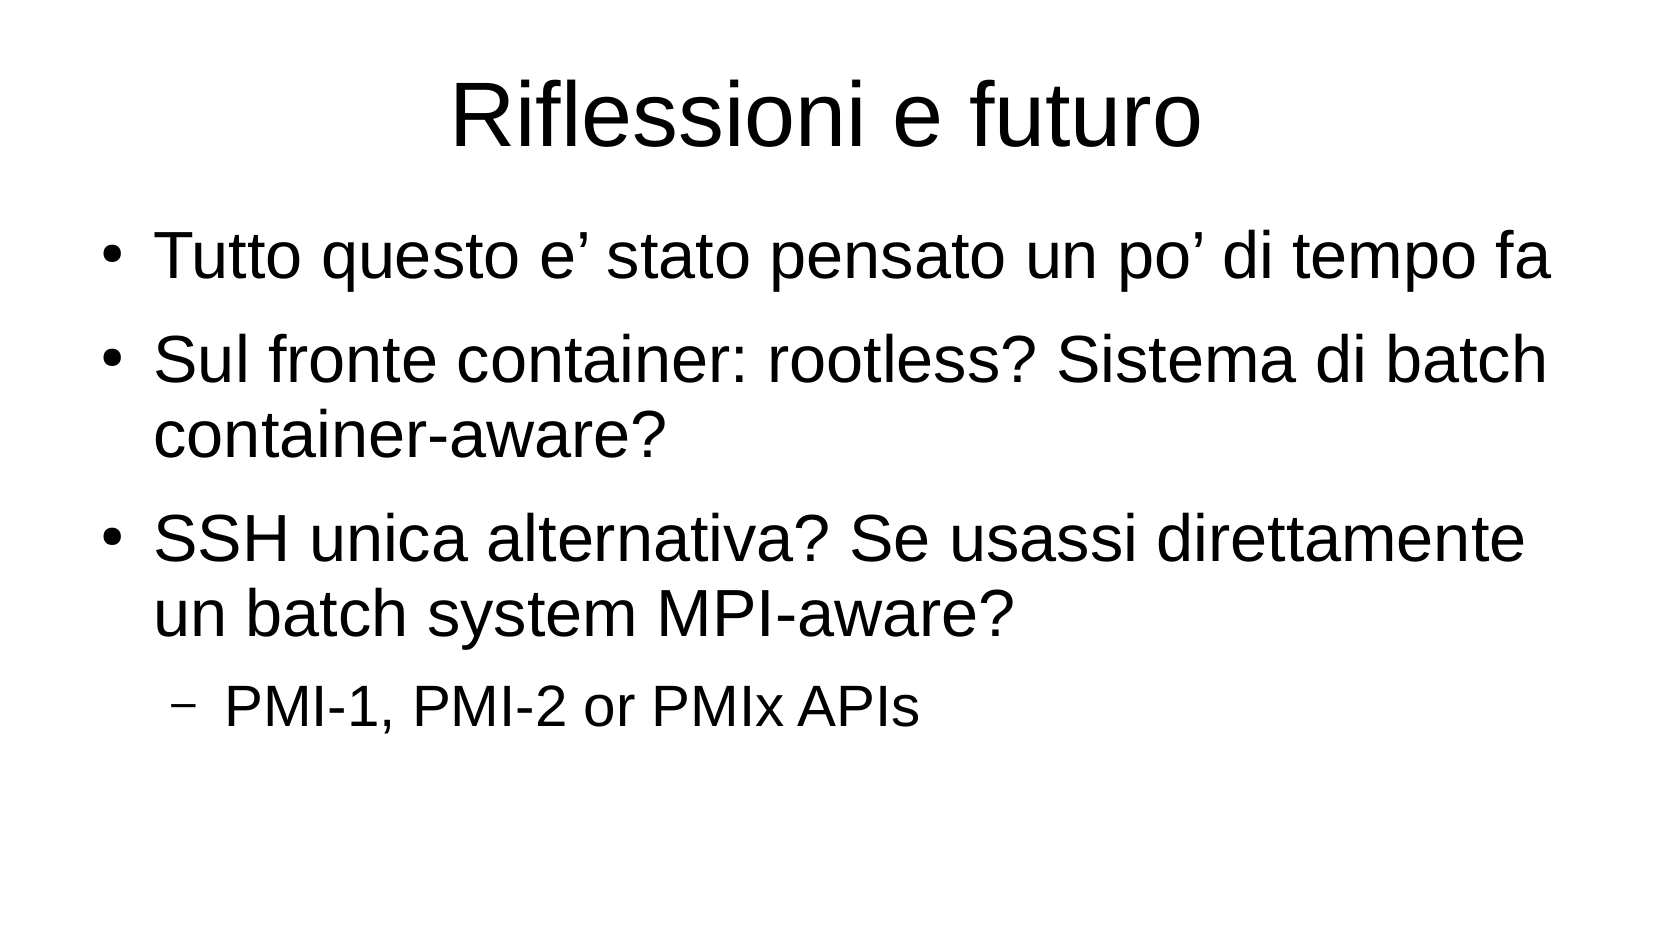

# Riflessioni e futuro
Tutto questo e’ stato pensato un po’ di tempo fa
Sul fronte container: rootless? Sistema di batch container-aware?
SSH unica alternativa? Se usassi direttamente un batch system MPI-aware?
PMI-1, PMI-2 or PMIx APIs